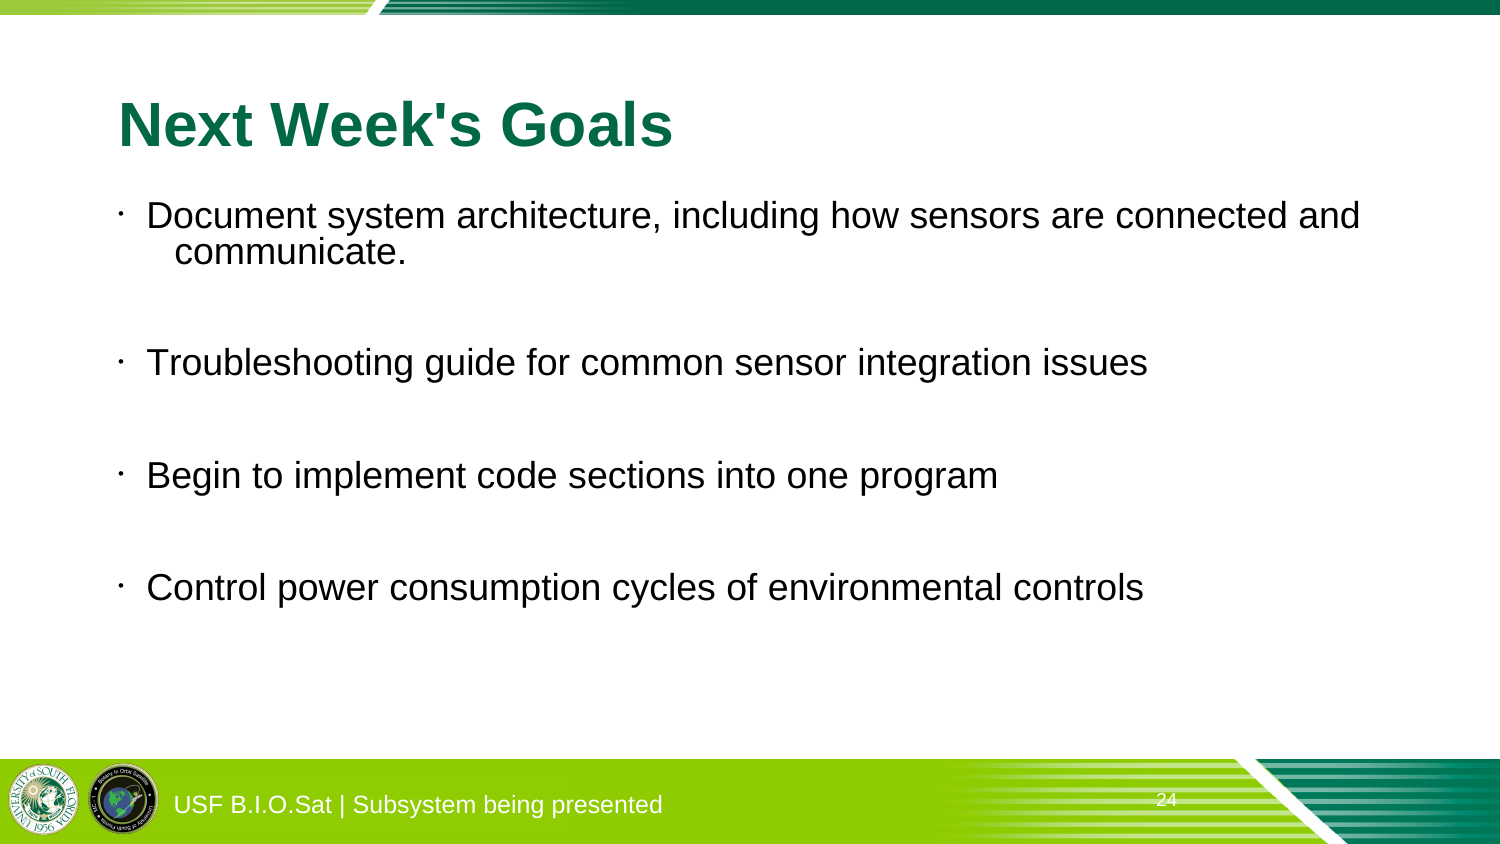

# Next Week's Goals
Document system architecture, including how sensors are connected and communicate.
Troubleshooting guide for common sensor integration issues
Begin to implement code sections into one program
Control power consumption cycles of environmental controls
24